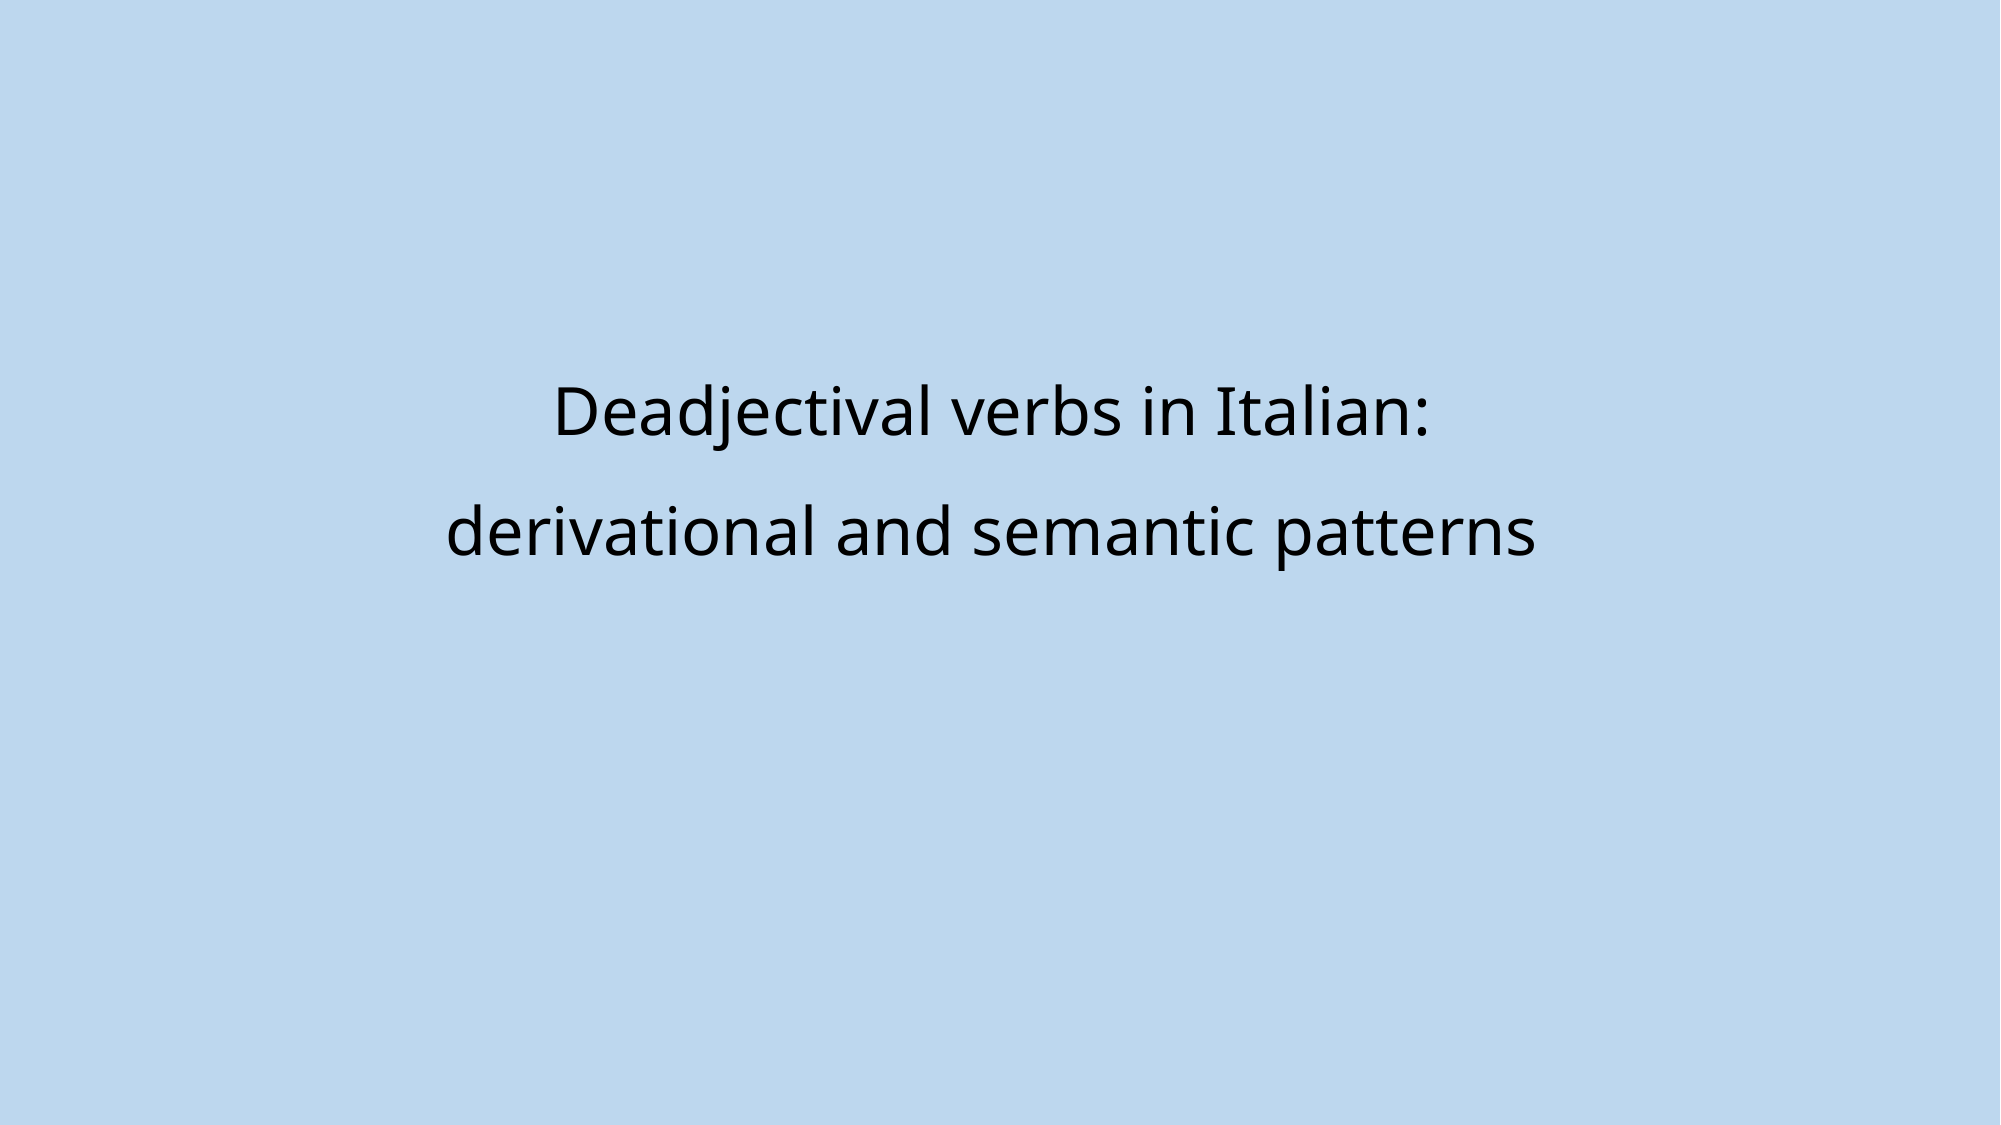

Deadjectival verbs in Italian:
derivational and semantic patterns